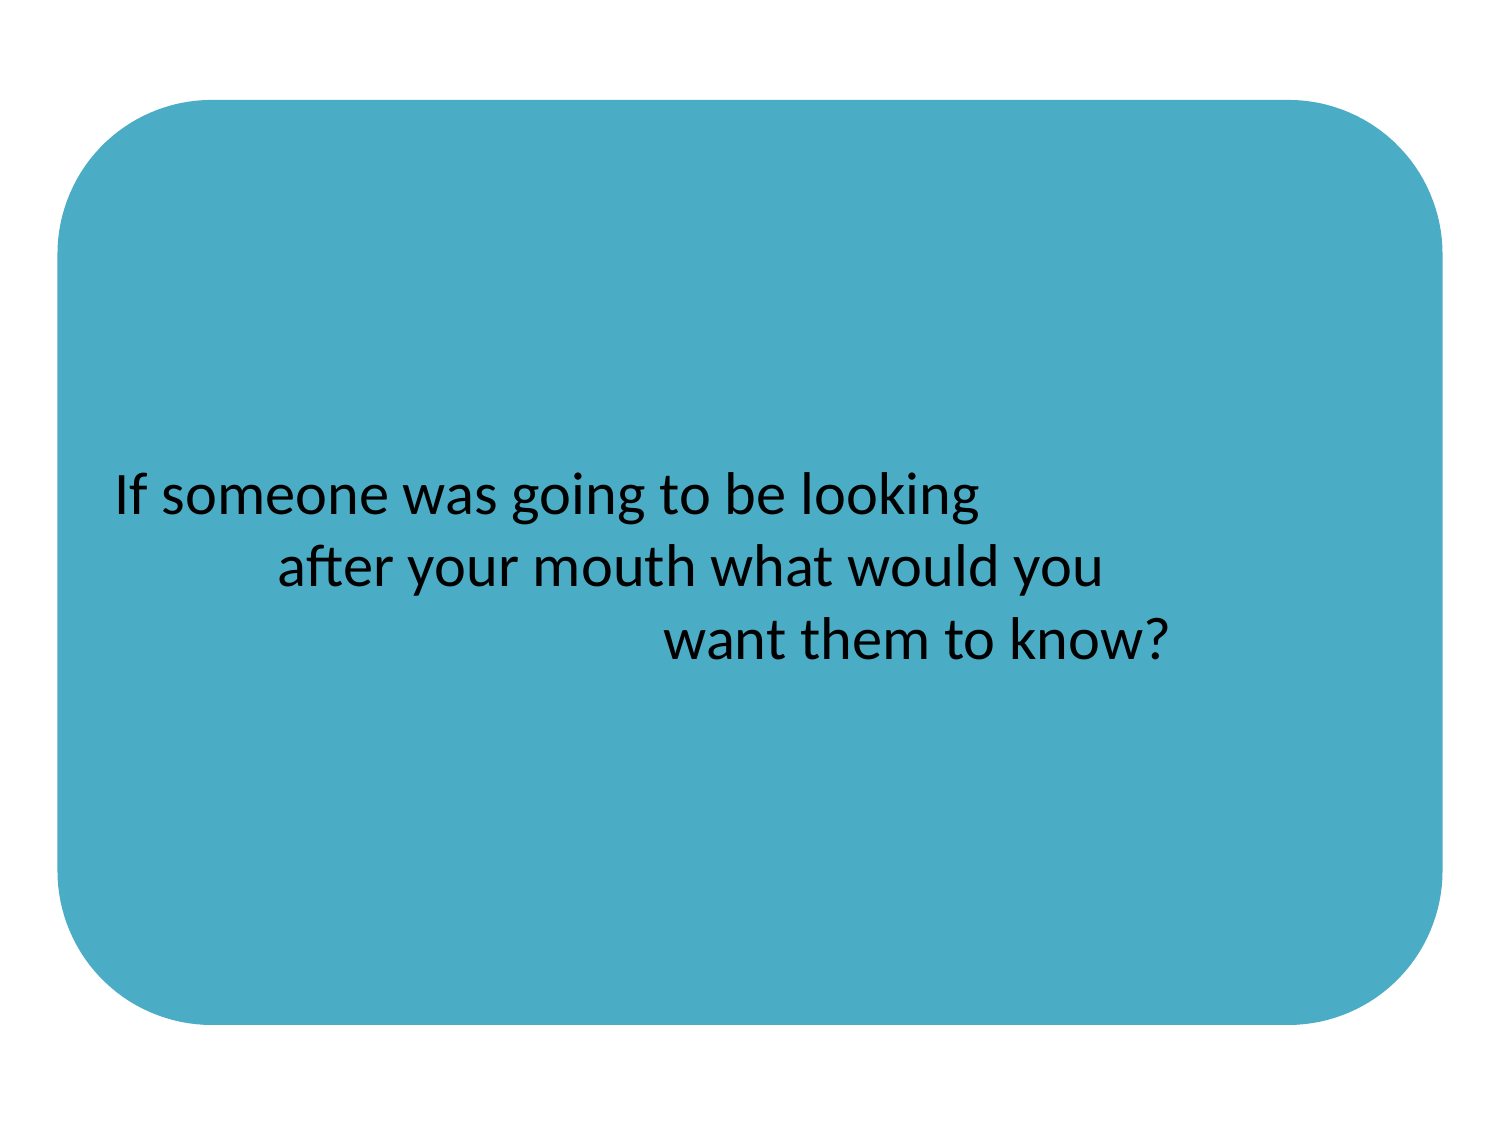

# If someone was going to be looking after your mouth what would you want them to know?